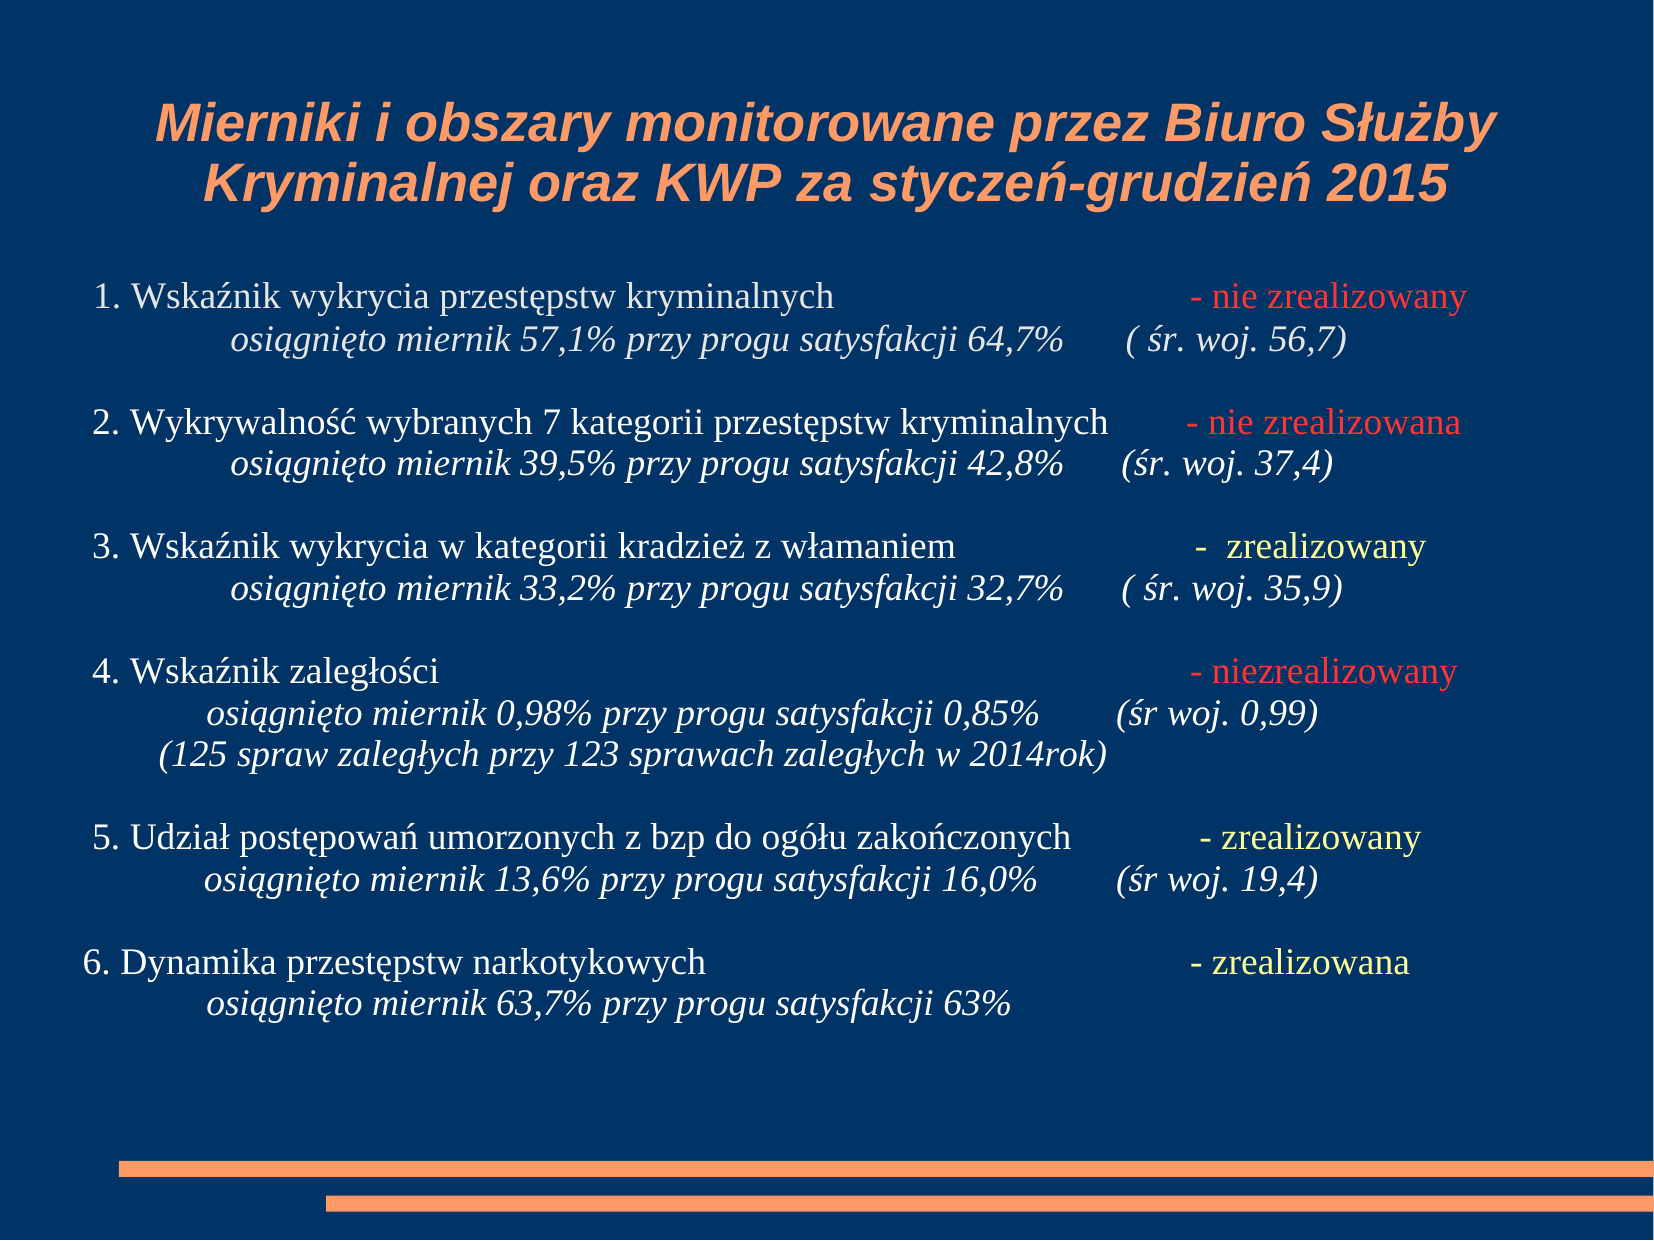

# Mierniki i obszary monitorowane przez Biuro Służby Kryminalnej oraz KWP za styczeń-grudzień 2015
 1. Wskaźnik wykrycia przestępstw kryminalnych 	 				- nie zrealizowany
 	 	osiągnięto miernik 57,1% przy progu satysfakcji 64,7%	 ( śr. woj. 56,7)
 2. Wykrywalność wybranych 7 kategorii przestępstw kryminalnych - nie zrealizowana
 		osiągnięto miernik 39,5% przy progu satysfakcji 42,8% (śr. woj. 37,4)
 3. Wskaźnik wykrycia w kategorii kradzież z włamaniem - zrealizowany
 		osiągnięto miernik 33,2% przy progu satysfakcji 32,7% ( śr. woj. 35,9)
 4. Wskaźnik zaległości								 			- niezrealizowany
 osiągnięto miernik 0,98% przy progu satysfakcji 0,85% 	(śr woj. 0,99)
 (125 spraw zaległych przy 123 sprawach zaległych w 2014rok)
 5. Udział postępowań umorzonych z bzp do ogółu zakończonych		 - zrealizowany
 	 osiągnięto miernik 13,6% przy progu satysfakcji 16,0% 	(śr woj. 19,4)
6. Dynamika przestępstw narkotykowych		 				- zrealizowana
 osiągnięto miernik 63,7% przy progu satysfakcji 63%